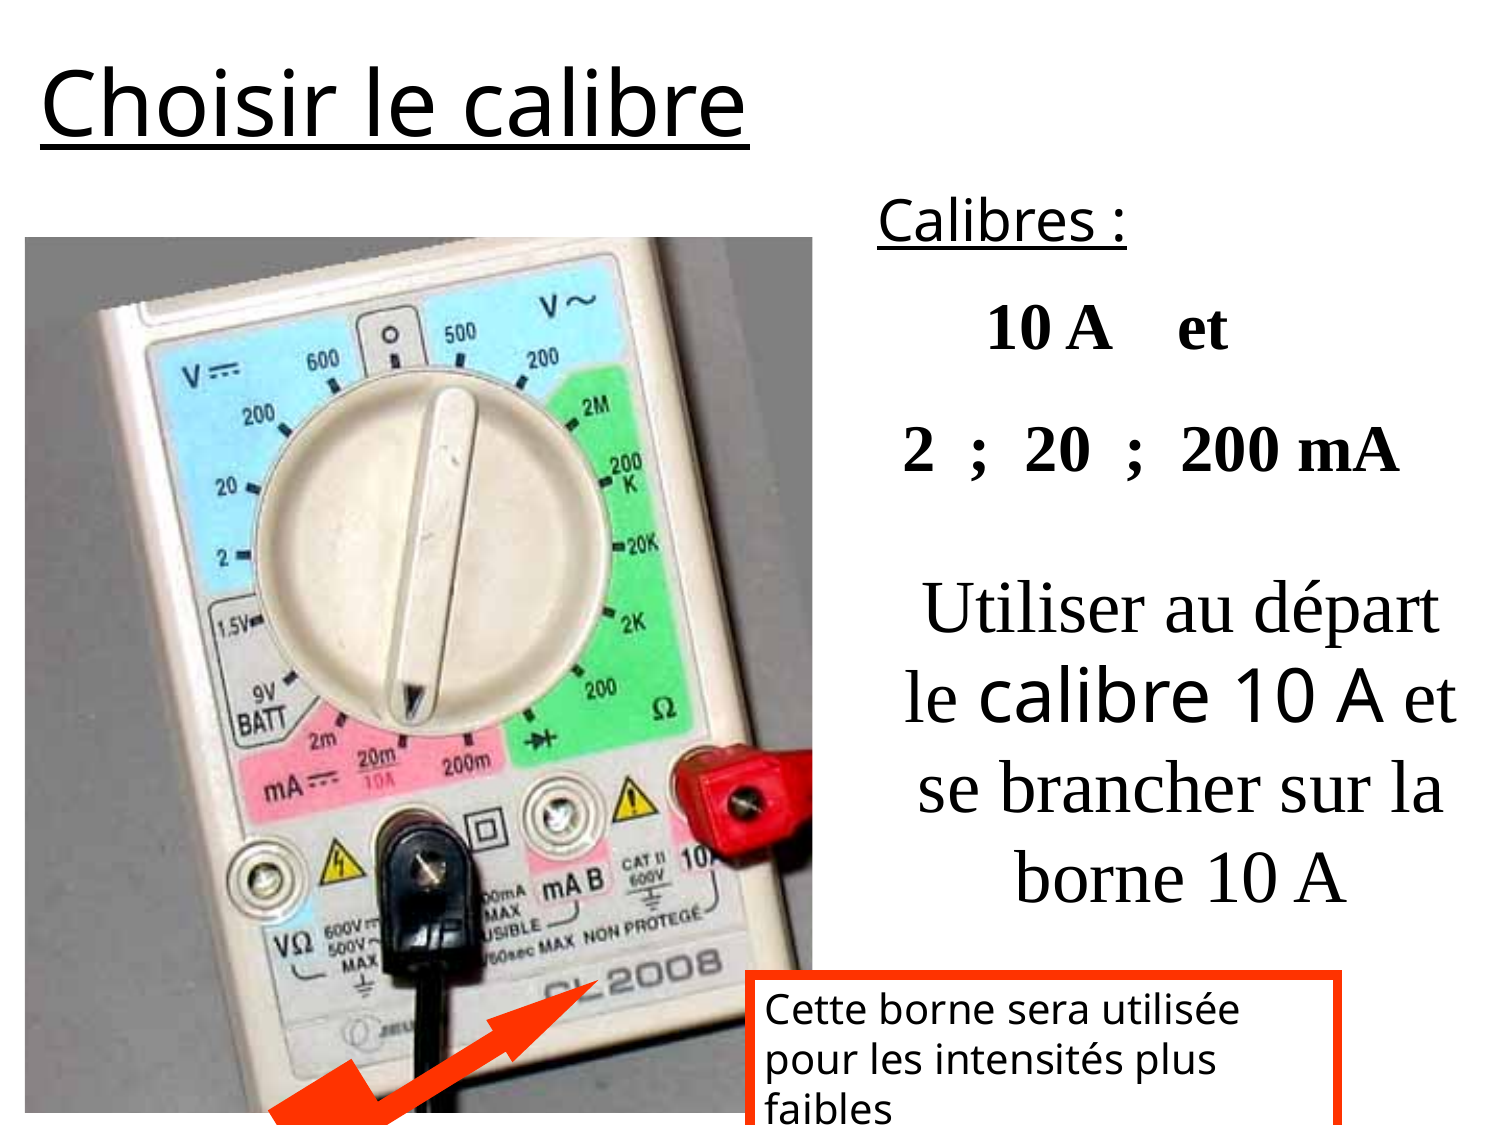

Choisir le calibre
Calibres :
 10 A et
2 ; 20 ; 200 mA
Utiliser au départ le calibre 10 A et se brancher sur la borne 10 A
Cette borne sera utilisée pour les intensités plus faibles